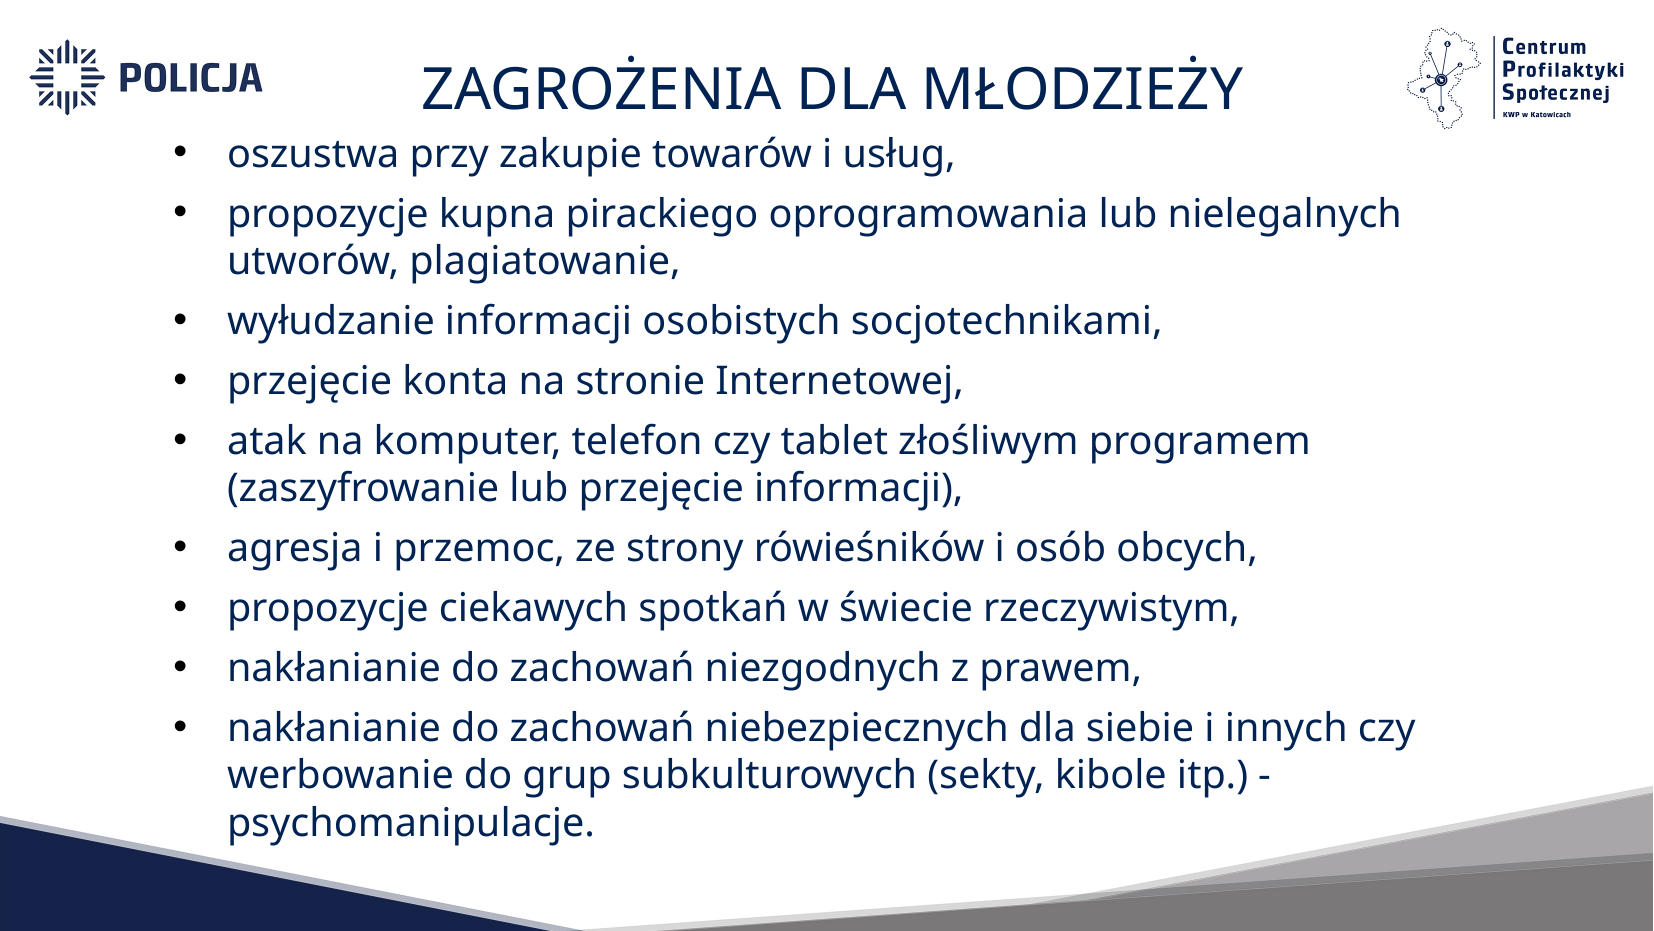

ZAGROŻENIA DLA MŁODZIEŻY
oszustwa przy zakupie towarów i usług,
propozycje kupna pirackiego oprogramowania lub nielegalnych utworów, plagiatowanie,
wyłudzanie informacji osobistych socjotechnikami,
przejęcie konta na stronie Internetowej,
atak na komputer, telefon czy tablet złośliwym programem (zaszyfrowanie lub przejęcie informacji),
agresja i przemoc, ze strony rówieśników i osób obcych,
propozycje ciekawych spotkań w świecie rzeczywistym,
nakłanianie do zachowań niezgodnych z prawem,
nakłanianie do zachowań niebezpiecznych dla siebie i innych czy werbowanie do grup subkulturowych (sekty, kibole itp.) - psychomanipulacje.